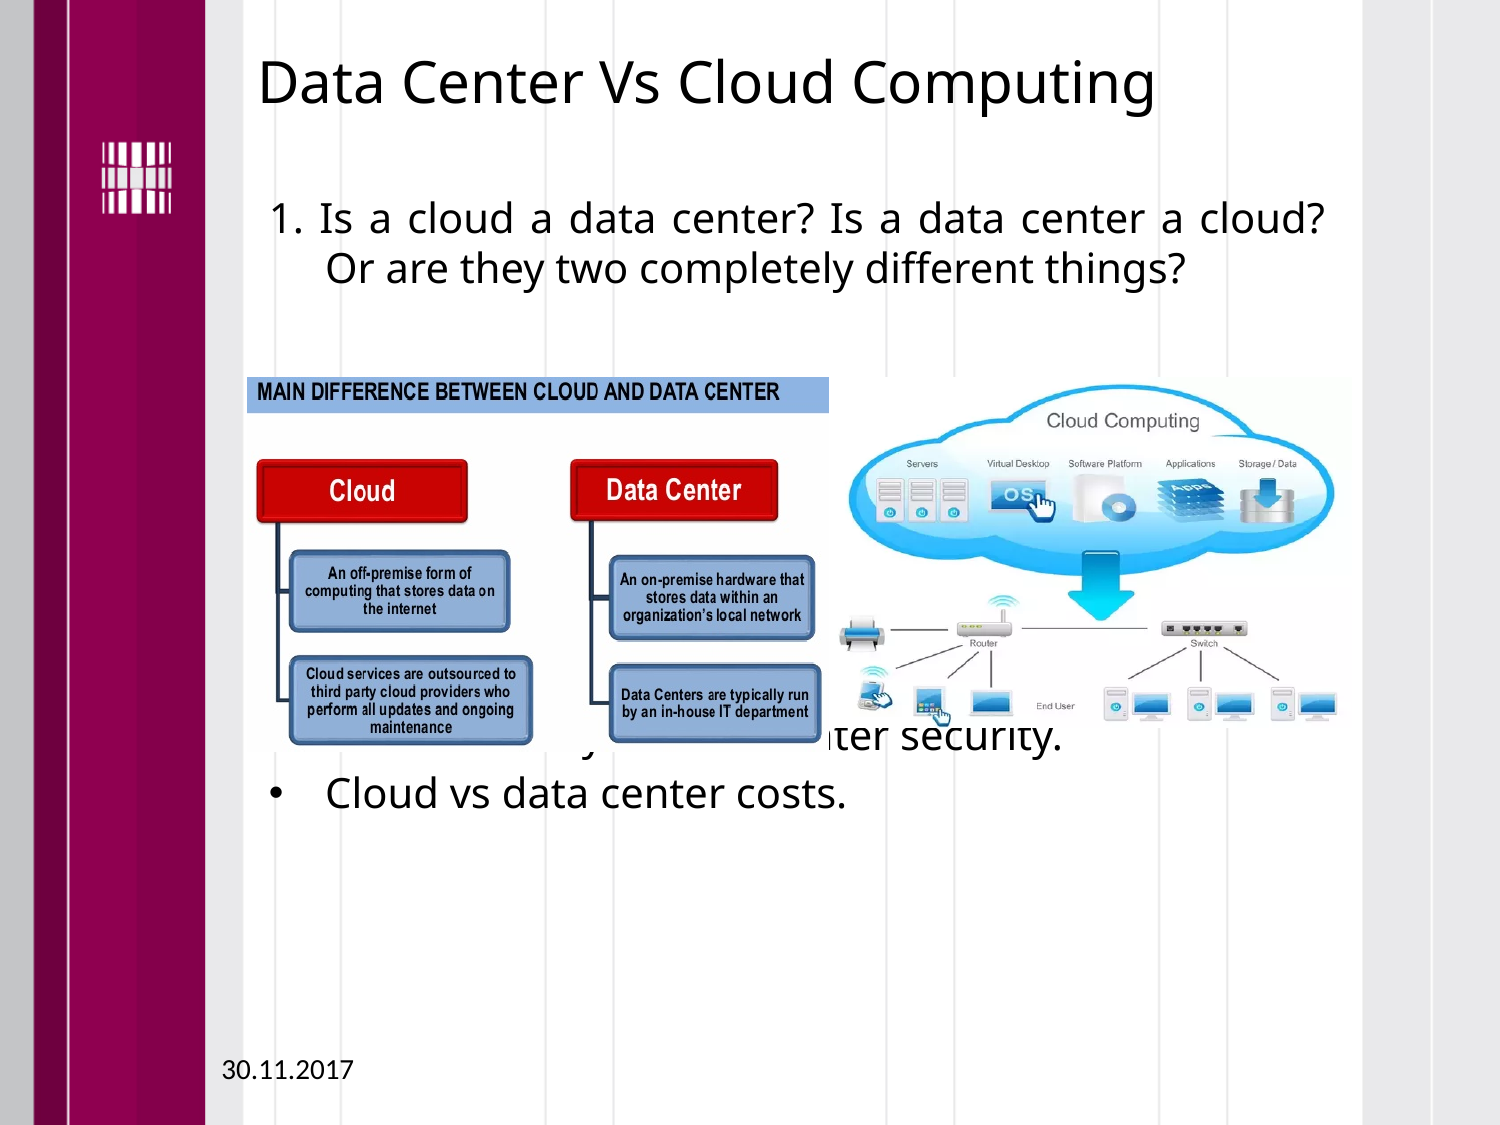

# Data Center Vs Cloud Computing
1. Is a cloud a data center? Is a data center a cloud? Or are they two completely different things?
Cloud security vs data center security.
Cloud vs data center costs.
30.11.2017